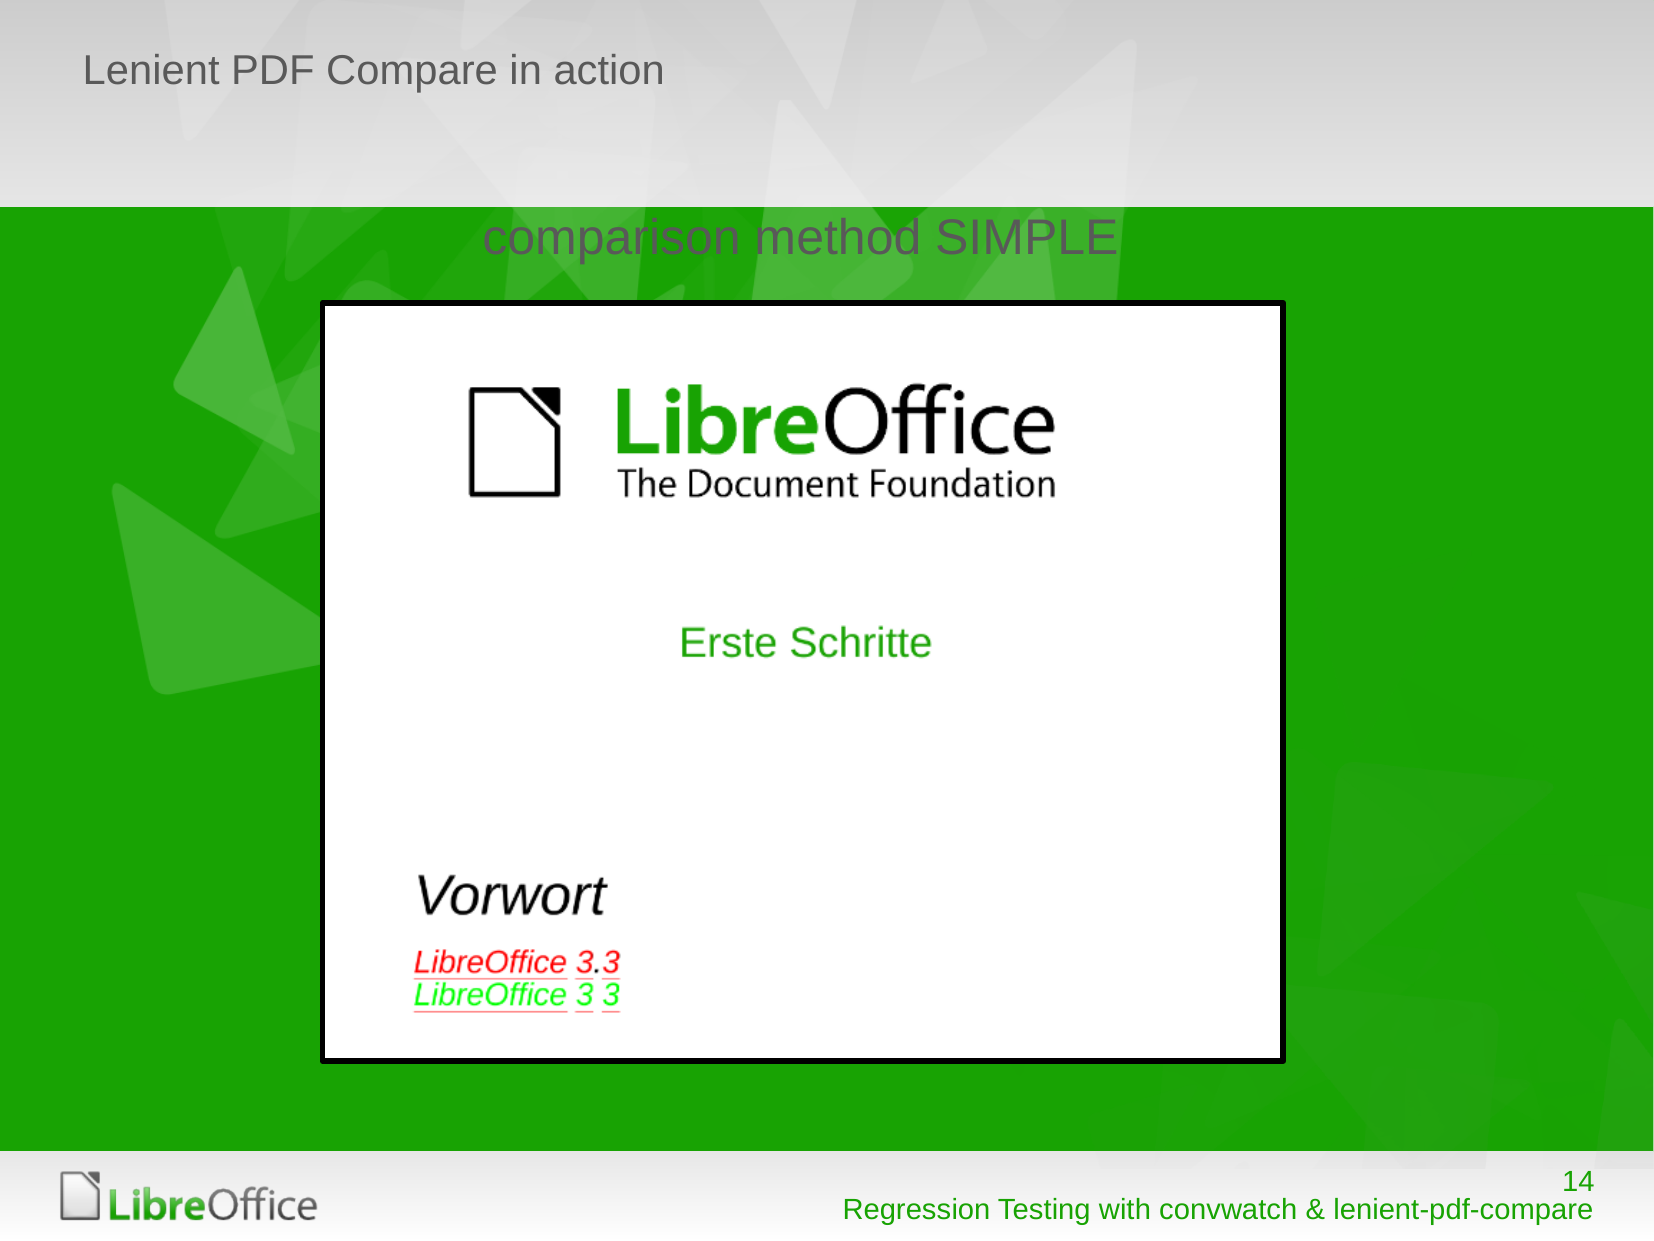

# Lenient PDF Compare in action
comparison method SIMPLE
14
Regression Testing with convwatch & lenient-pdf-compare